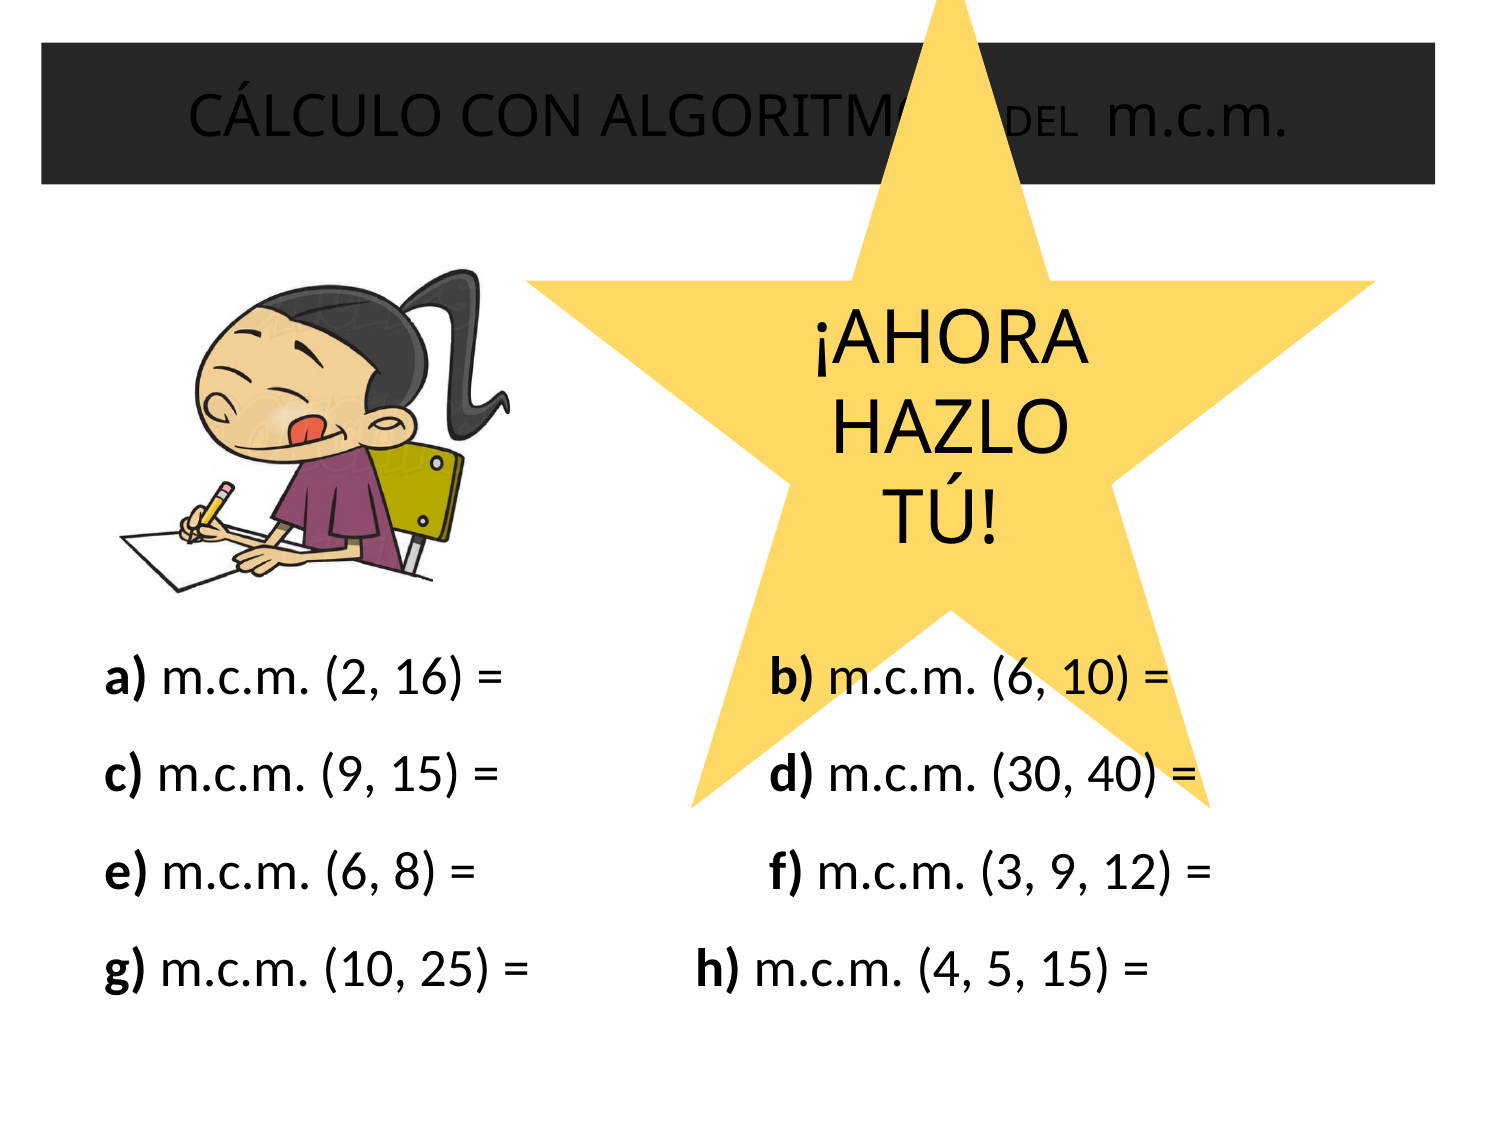

¡AHORA HAZLO TÚ!
CÁLCULO CON ALGORITMOS DEL m.c.m.
a) m.c.m. (2, 16) = 	 		b) m.c.m. (6, 10) =
c) m.c.m. (9, 15) = 		 	d) m.c.m. (30, 40) =
e) m.c.m. (6, 8) = 		 	f) m.c.m. (3, 9, 12) =
g) m.c.m. (10, 25) = 		h) m.c.m. (4, 5, 15) =